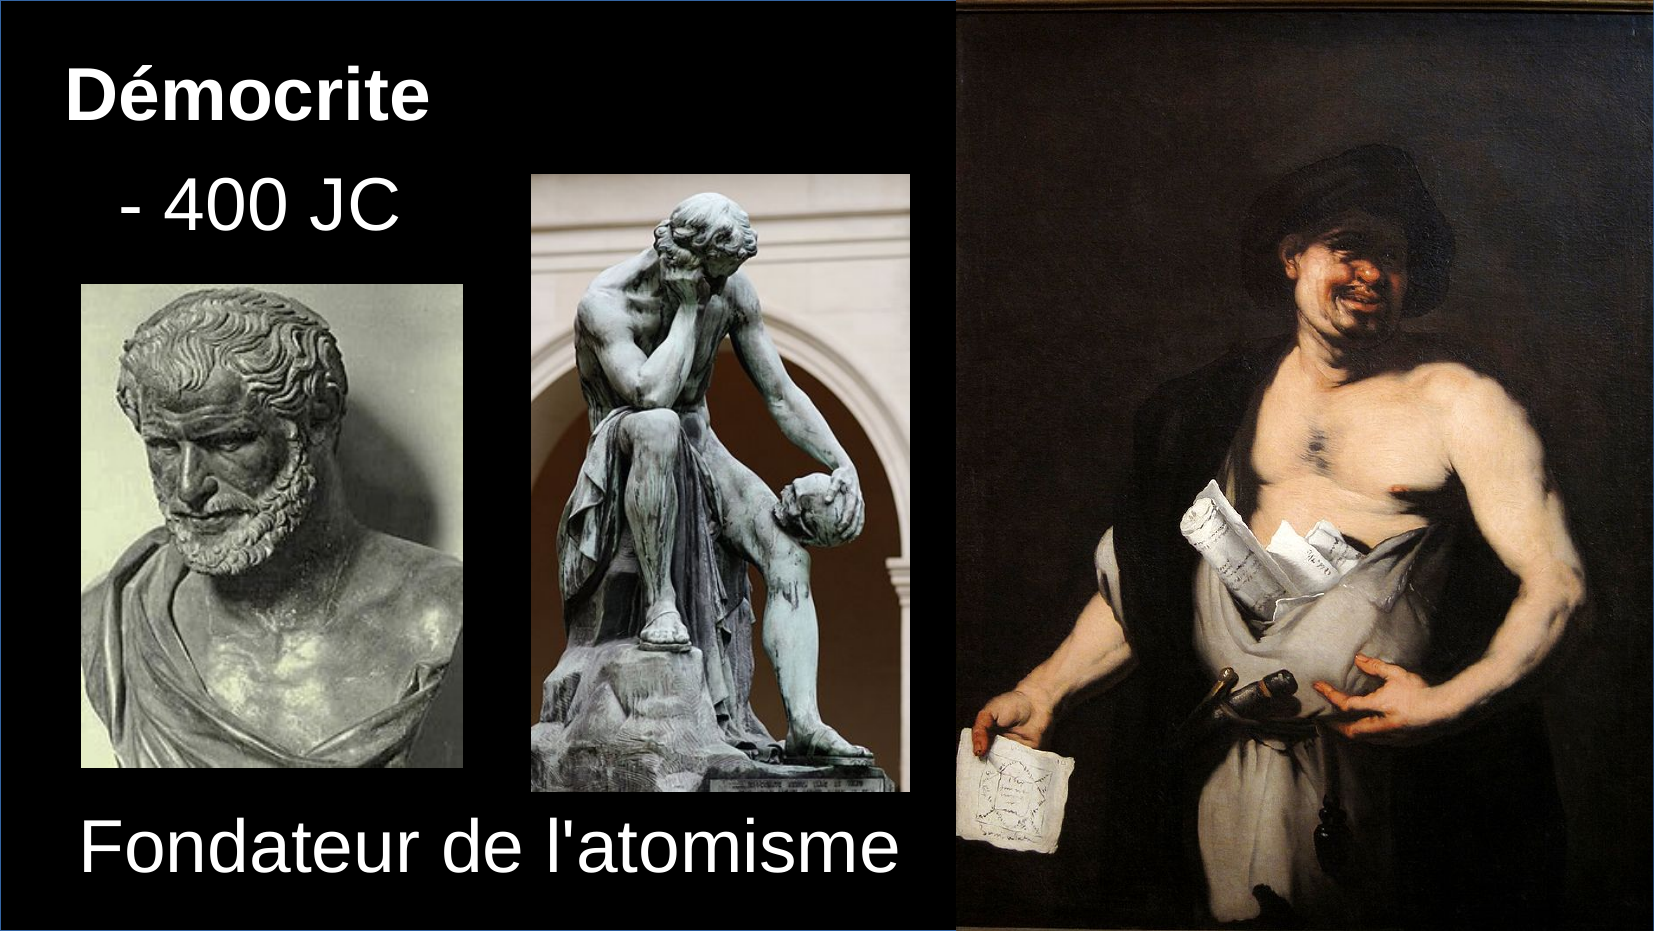

# Démocrite
- 400 JC
Fondateur de l'atomisme